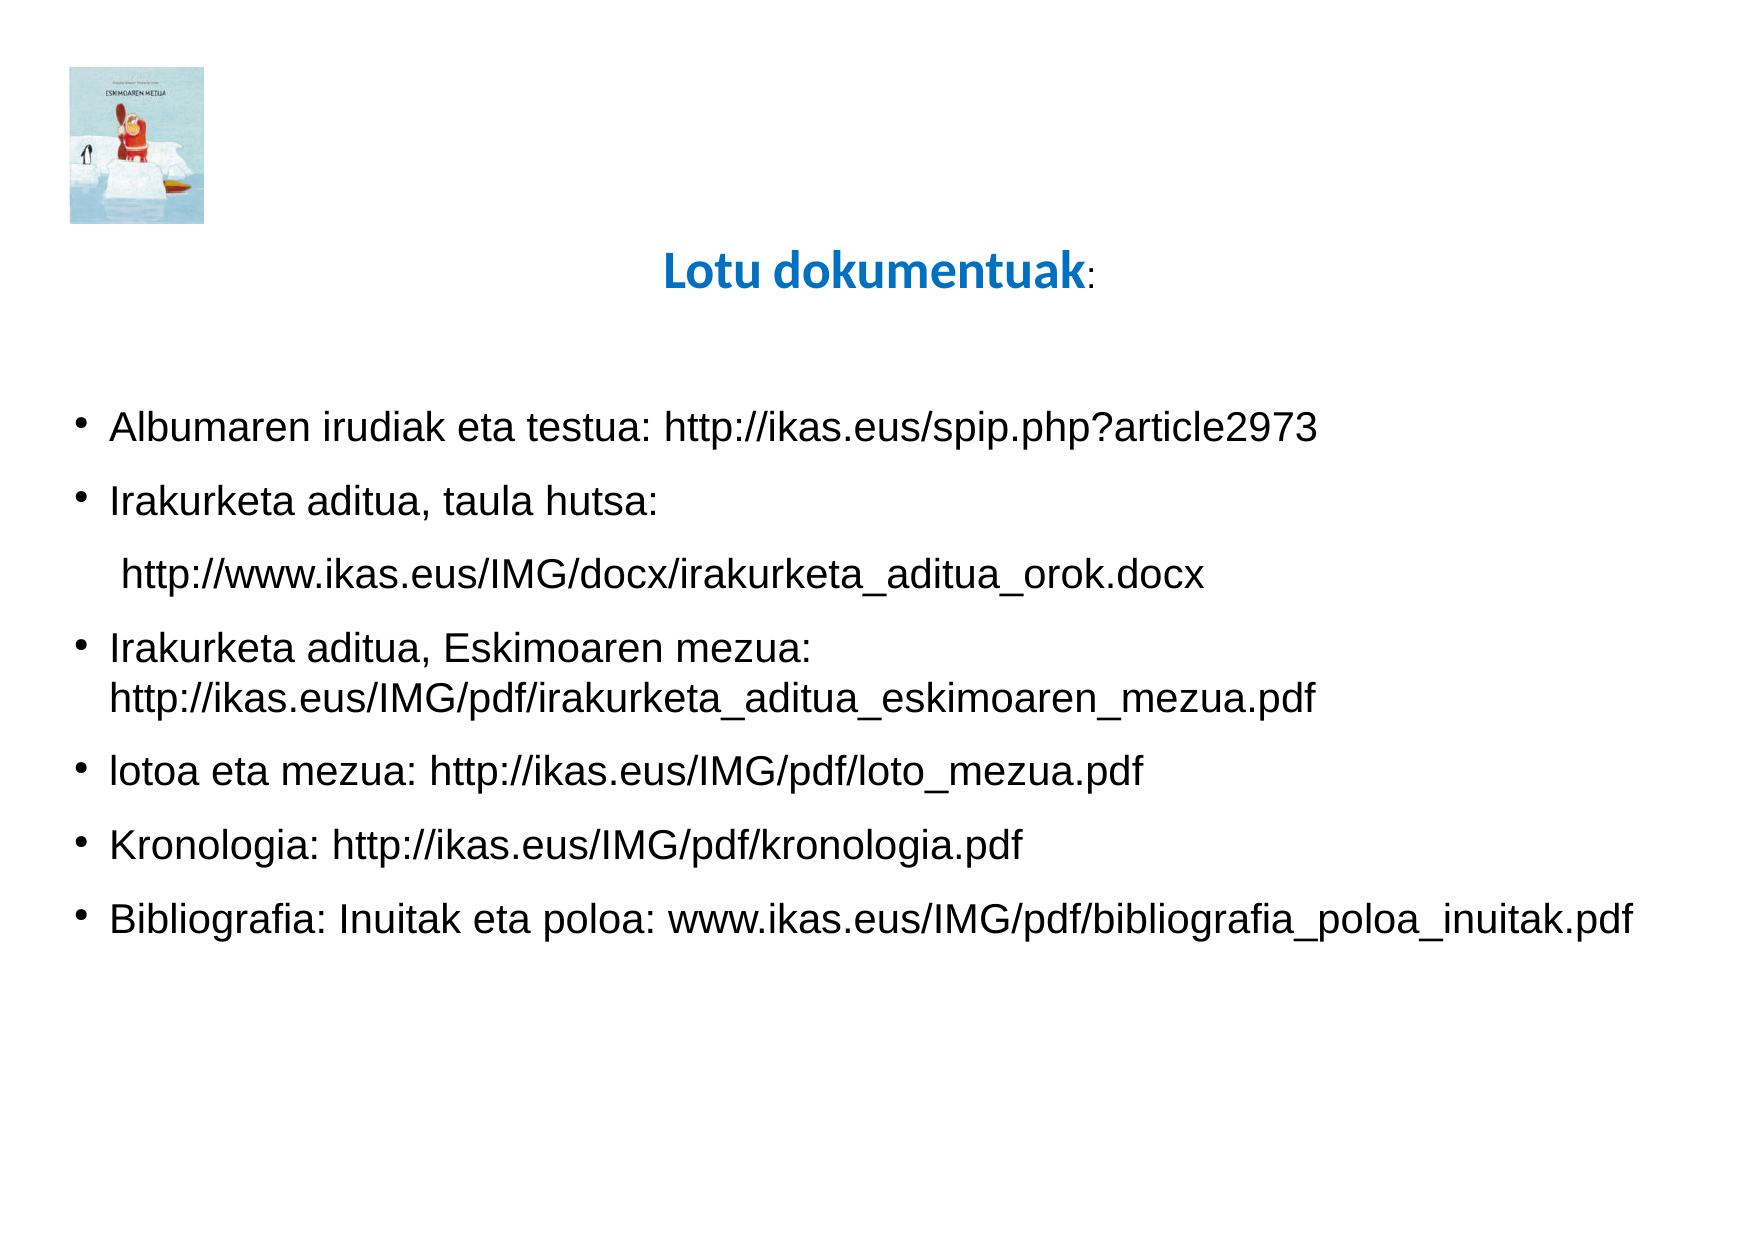

Lotu dokumentuak:
Albumaren irudiak eta testua: http://ikas.eus/spip.php?article2973
Irakurketa aditua, taula hutsa:
 http://www.ikas.eus/IMG/docx/irakurketa_aditua_orok.docx
Irakurketa aditua, Eskimoaren mezua: http://ikas.eus/IMG/pdf/irakurketa_aditua_eskimoaren_mezua.pdf
lotoa eta mezua: http://ikas.eus/IMG/pdf/loto_mezua.pdf
Kronologia: http://ikas.eus/IMG/pdf/kronologia.pdf
Bibliografia: Inuitak eta poloa: www.ikas.eus/IMG/pdf/bibliografia_poloa_inuitak.pdf